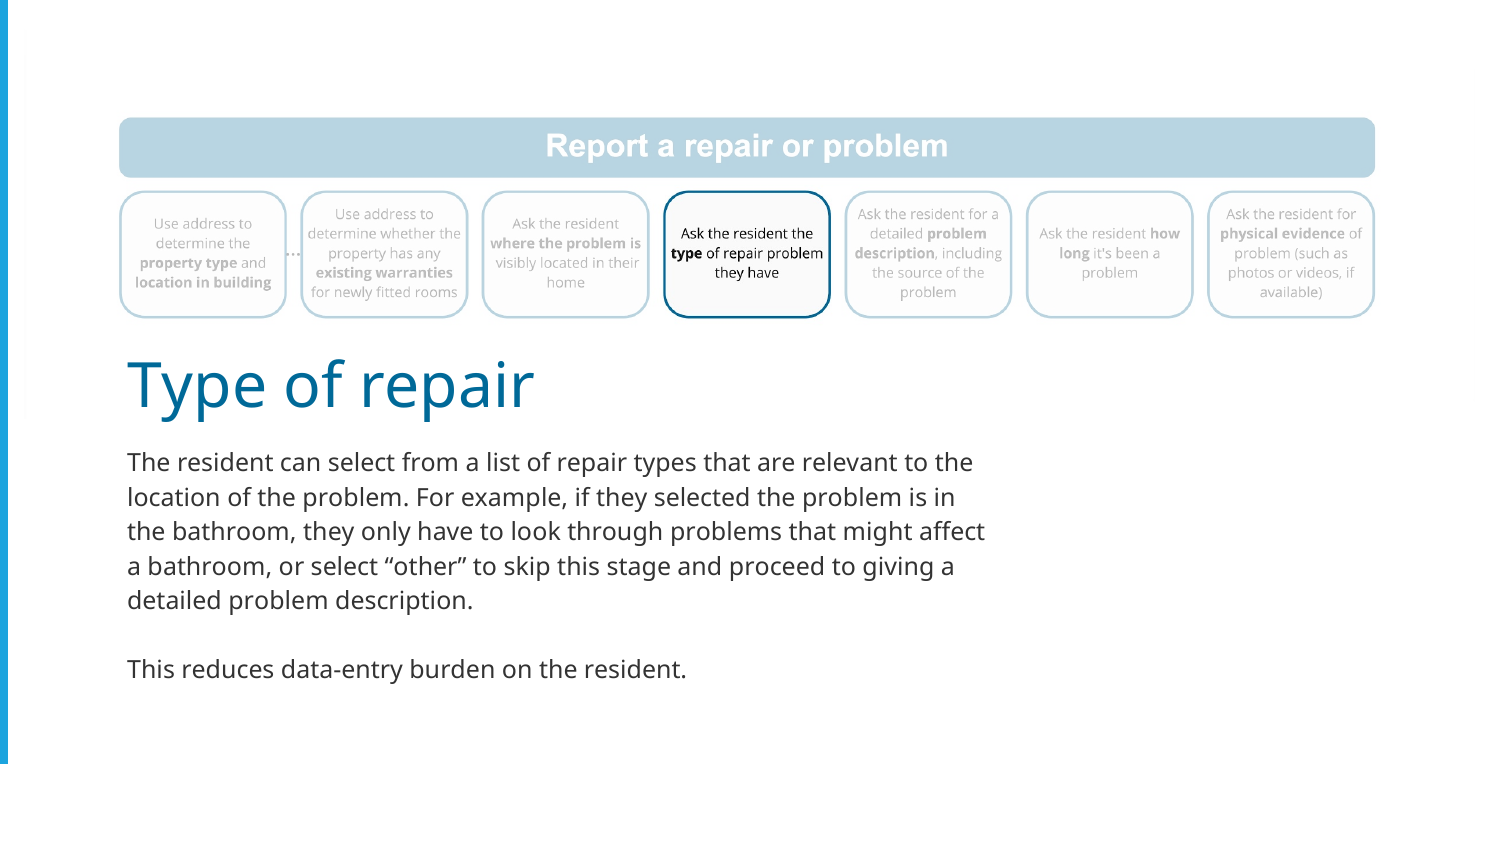

Type of repair
The resident can select from a list of repair types that are relevant to the location of the problem. For example, if they selected the problem is in the bathroom, they only have to look through problems that might affect a bathroom, or select “other” to skip this stage and proceed to giving a detailed problem description.
This reduces data-entry burden on the resident.